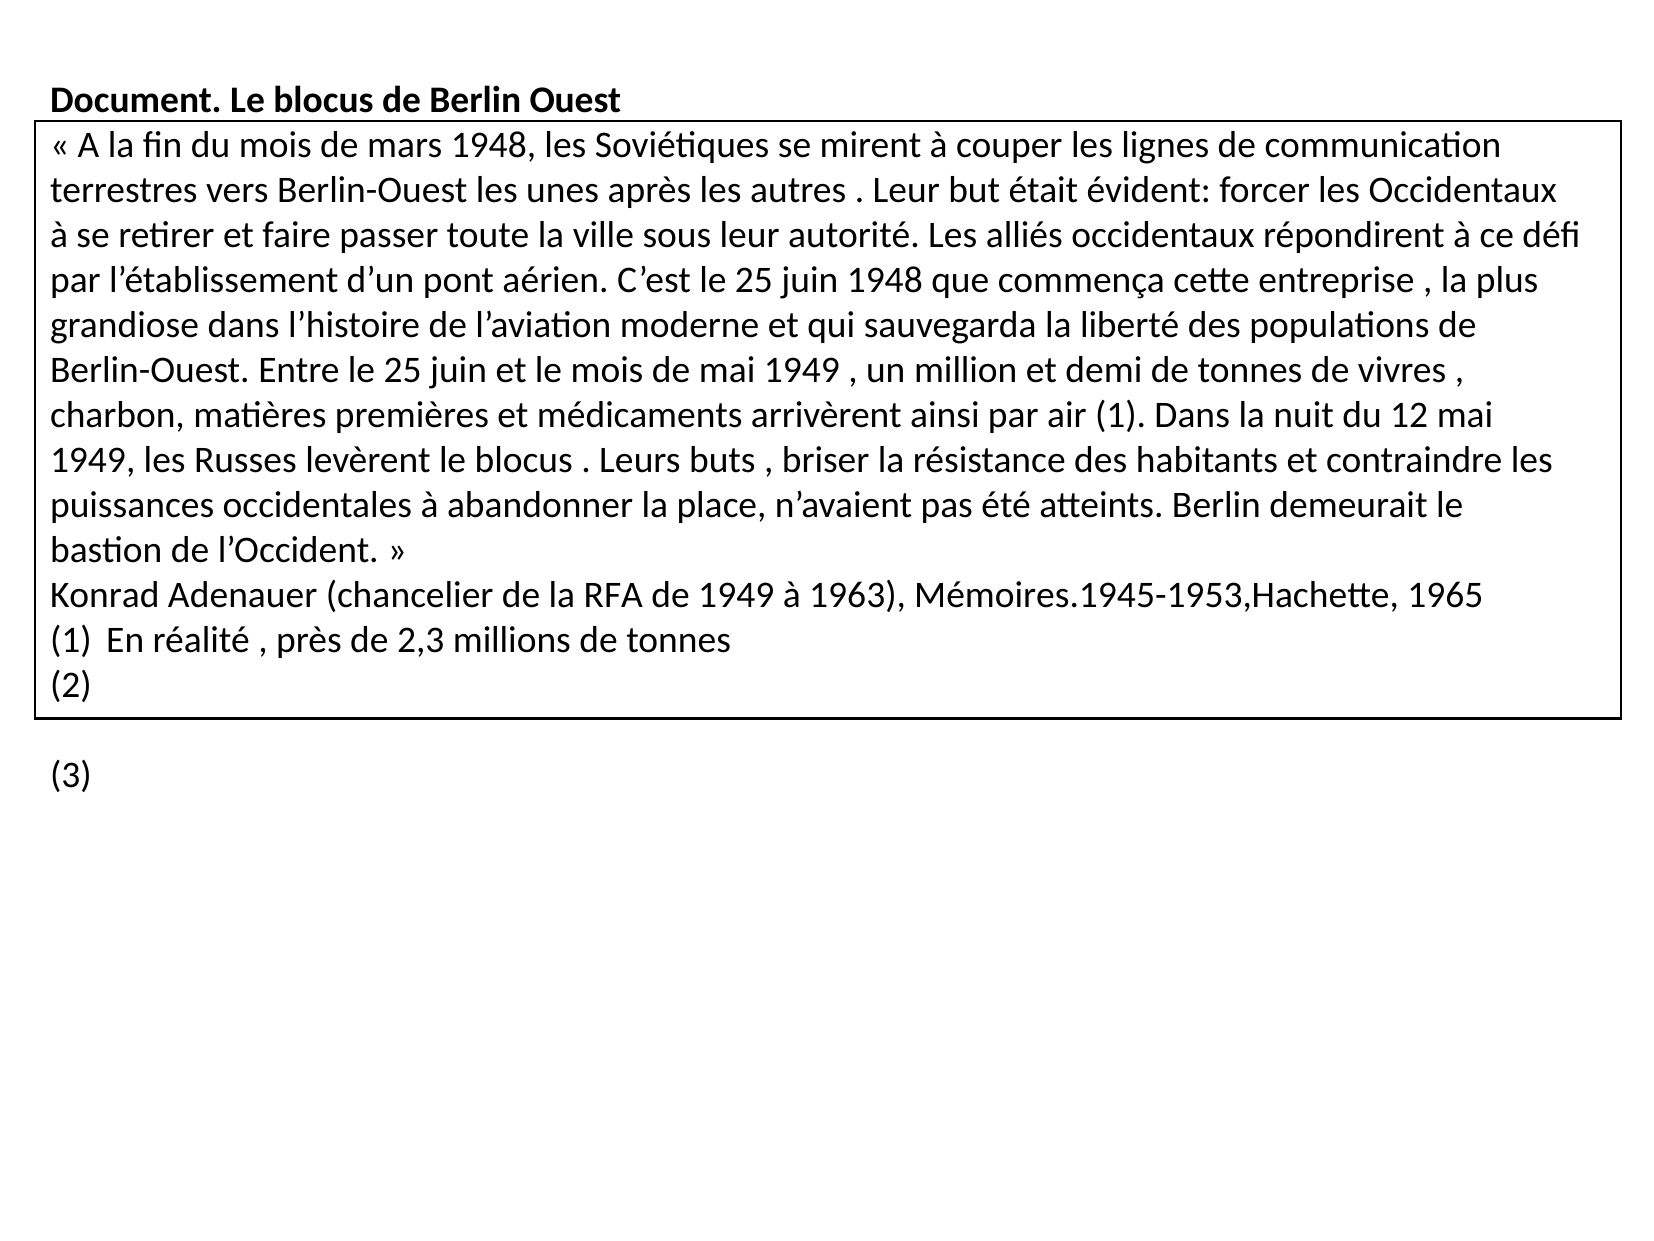

Document. Le blocus de Berlin Ouest
« A la fin du mois de mars 1948, les Soviétiques se mirent à couper les lignes de communication terrestres vers Berlin-Ouest les unes après les autres . Leur but était évident: forcer les Occidentaux à se retirer et faire passer toute la ville sous leur autorité. Les alliés occidentaux répondirent à ce défi par l’établissement d’un pont aérien. C’est le 25 juin 1948 que commença cette entreprise , la plus grandiose dans l’histoire de l’aviation moderne et qui sauvegarda la liberté des populations de Berlin-Ouest. Entre le 25 juin et le mois de mai 1949 , un million et demi de tonnes de vivres , charbon, matières premières et médicaments arrivèrent ainsi par air (1). Dans la nuit du 12 mai 1949, les Russes levèrent le blocus . Leurs buts , briser la résistance des habitants et contraindre les puissances occidentales à abandonner la place, n’avaient pas été atteints. Berlin demeurait le bastion de l’Occident. »
Konrad Adenauer (chancelier de la RFA de 1949 à 1963), Mémoires.1945-1953,Hachette, 1965
En réalité , près de 2,3 millions de tonnes